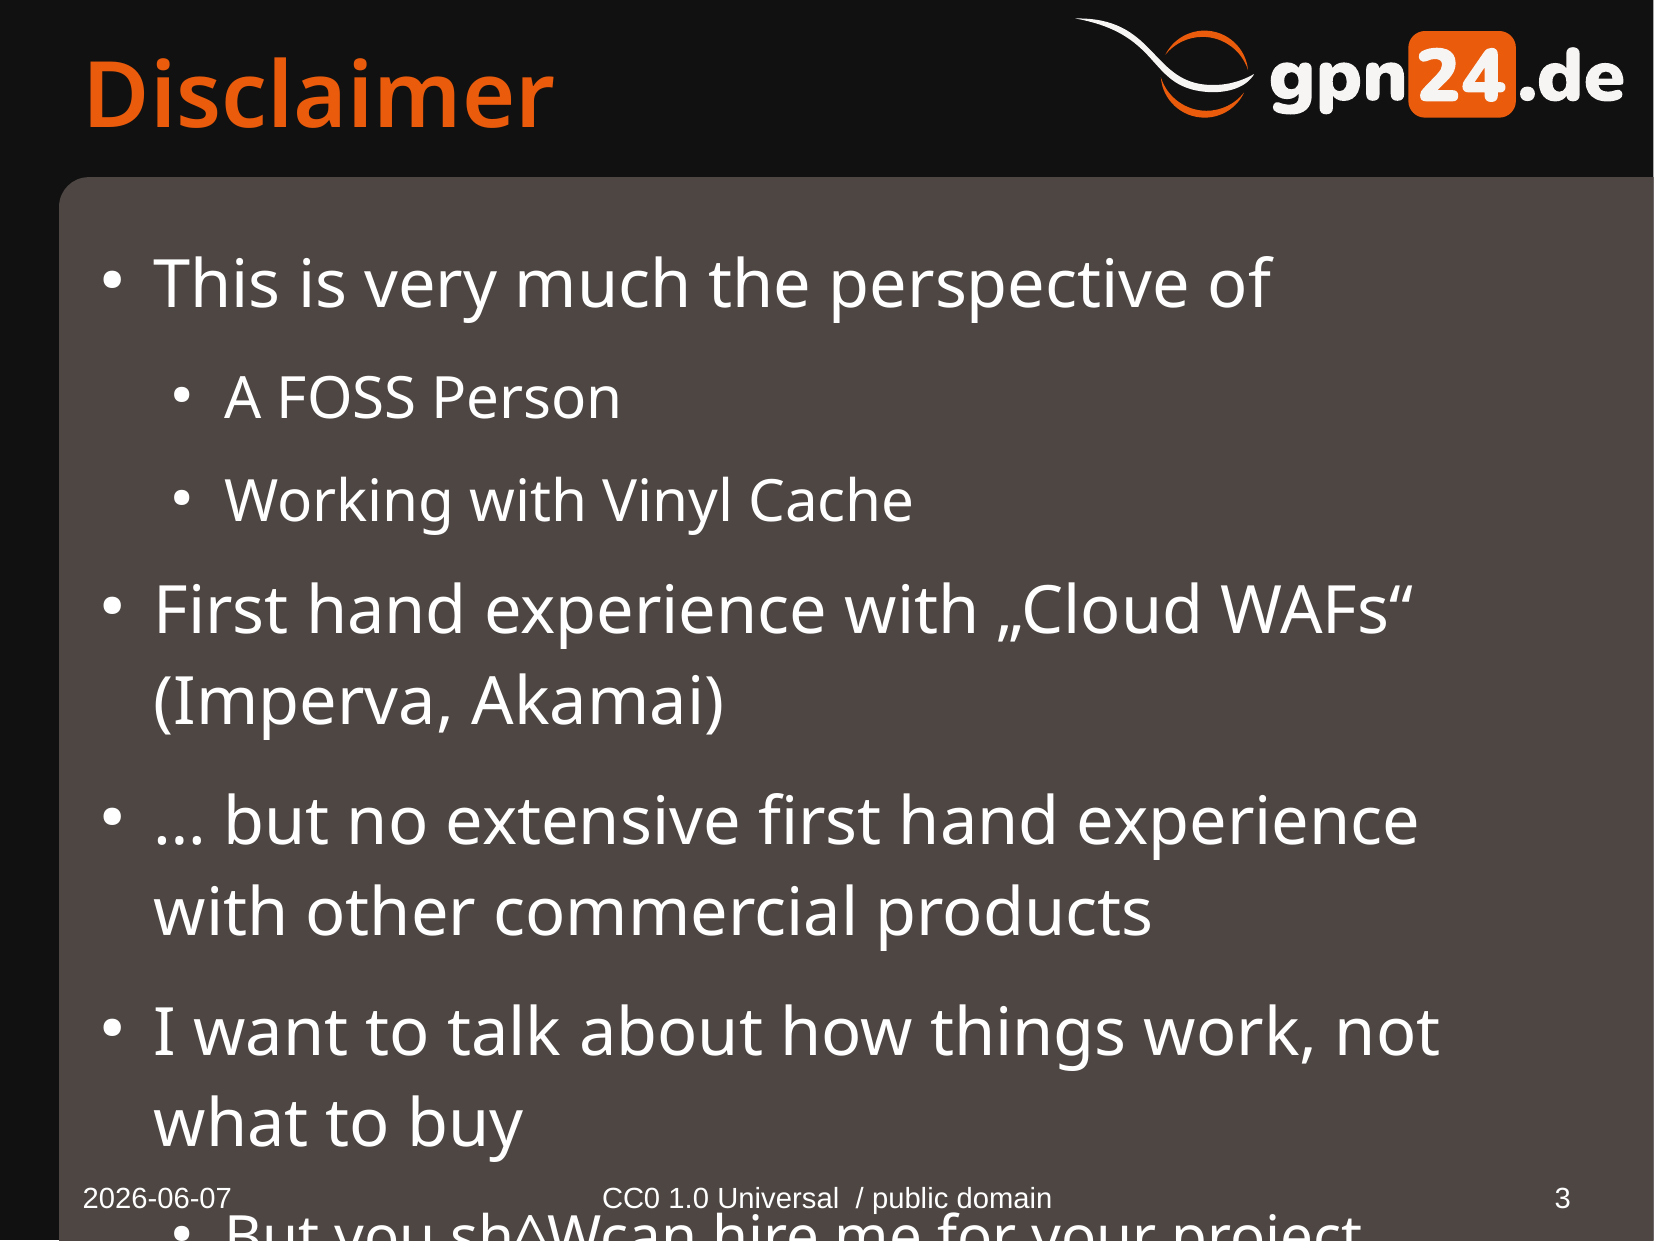

# Disclaimer
This is very much the perspective of
A FOSS Person
Working with Vinyl Cache
First hand experience with „Cloud WAFs“ (Imperva, Akamai)
… but no extensive first hand experience with other commercial products
I want to talk about how things work, not what to buy
But you sh^Wcan hire me for your project